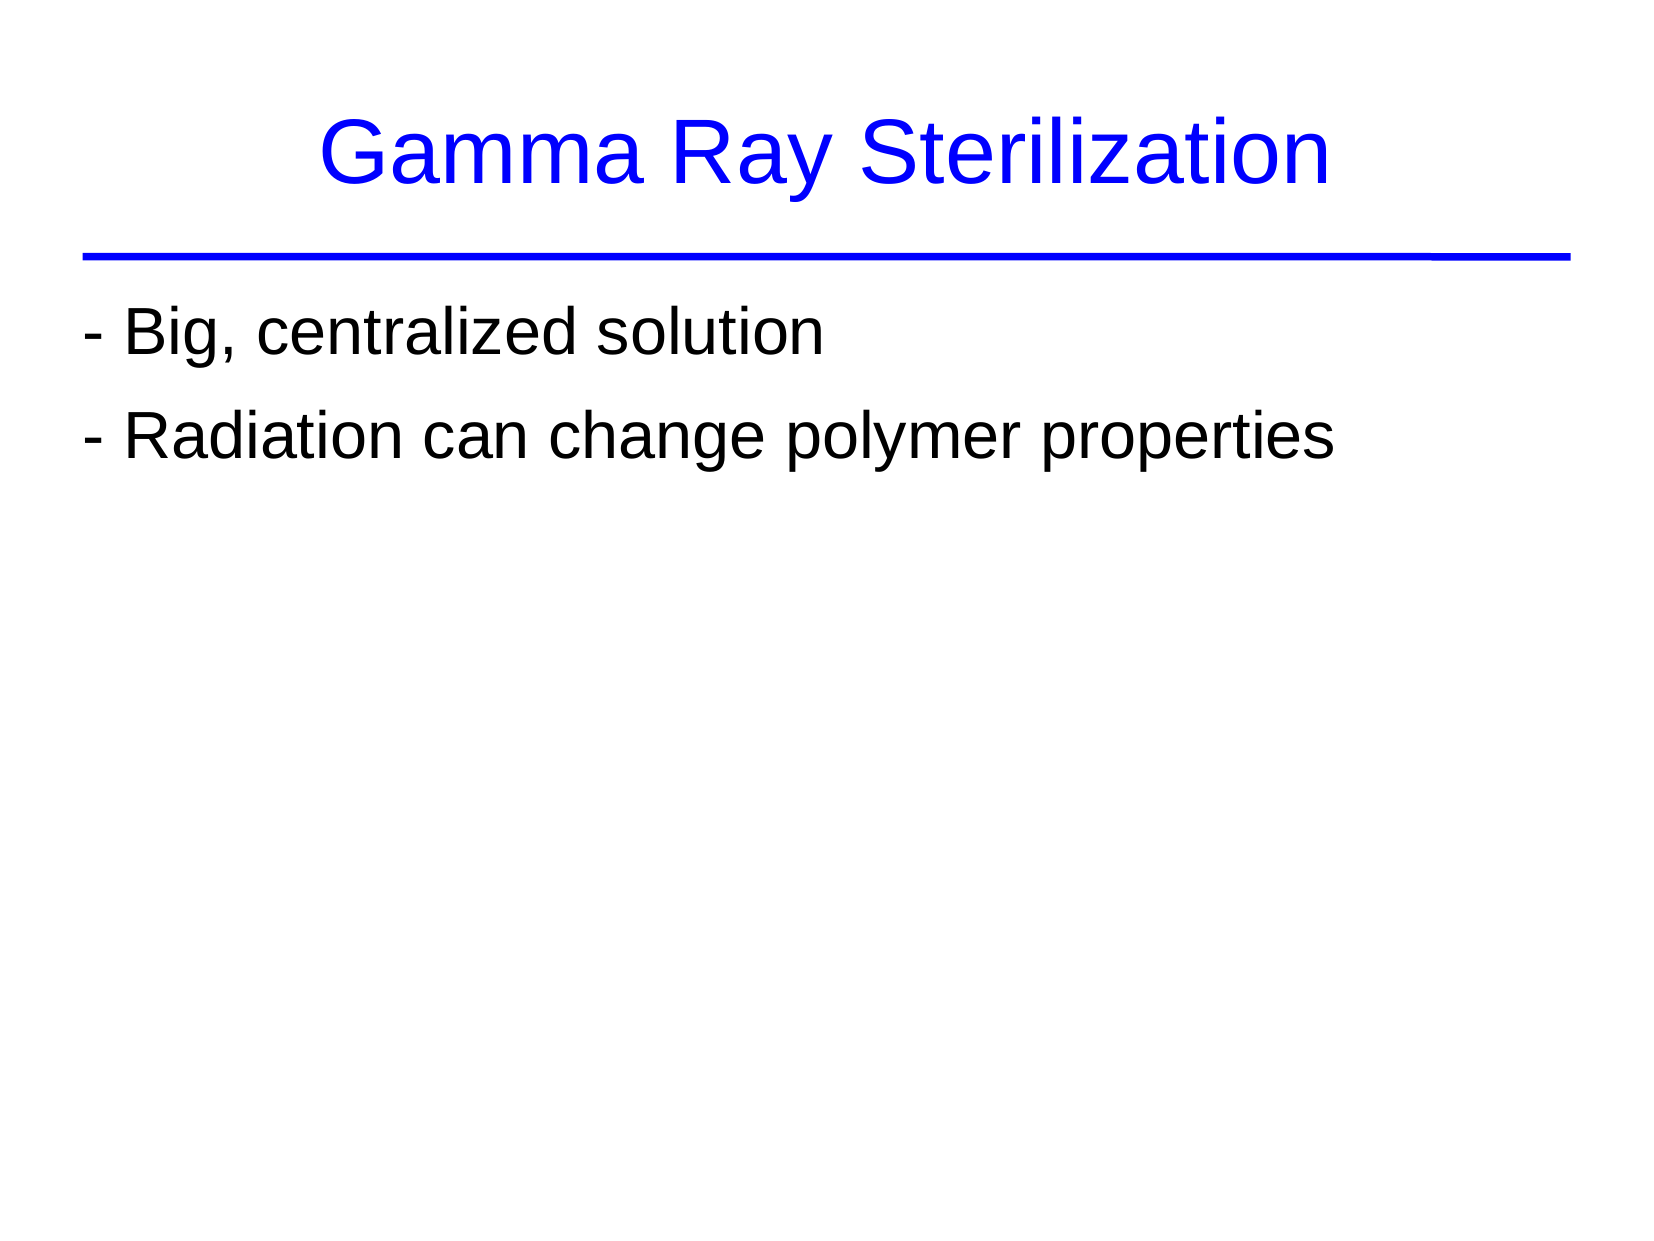

# Gamma Ray Sterilization
- Big, centralized solution
- Radiation can change polymer properties